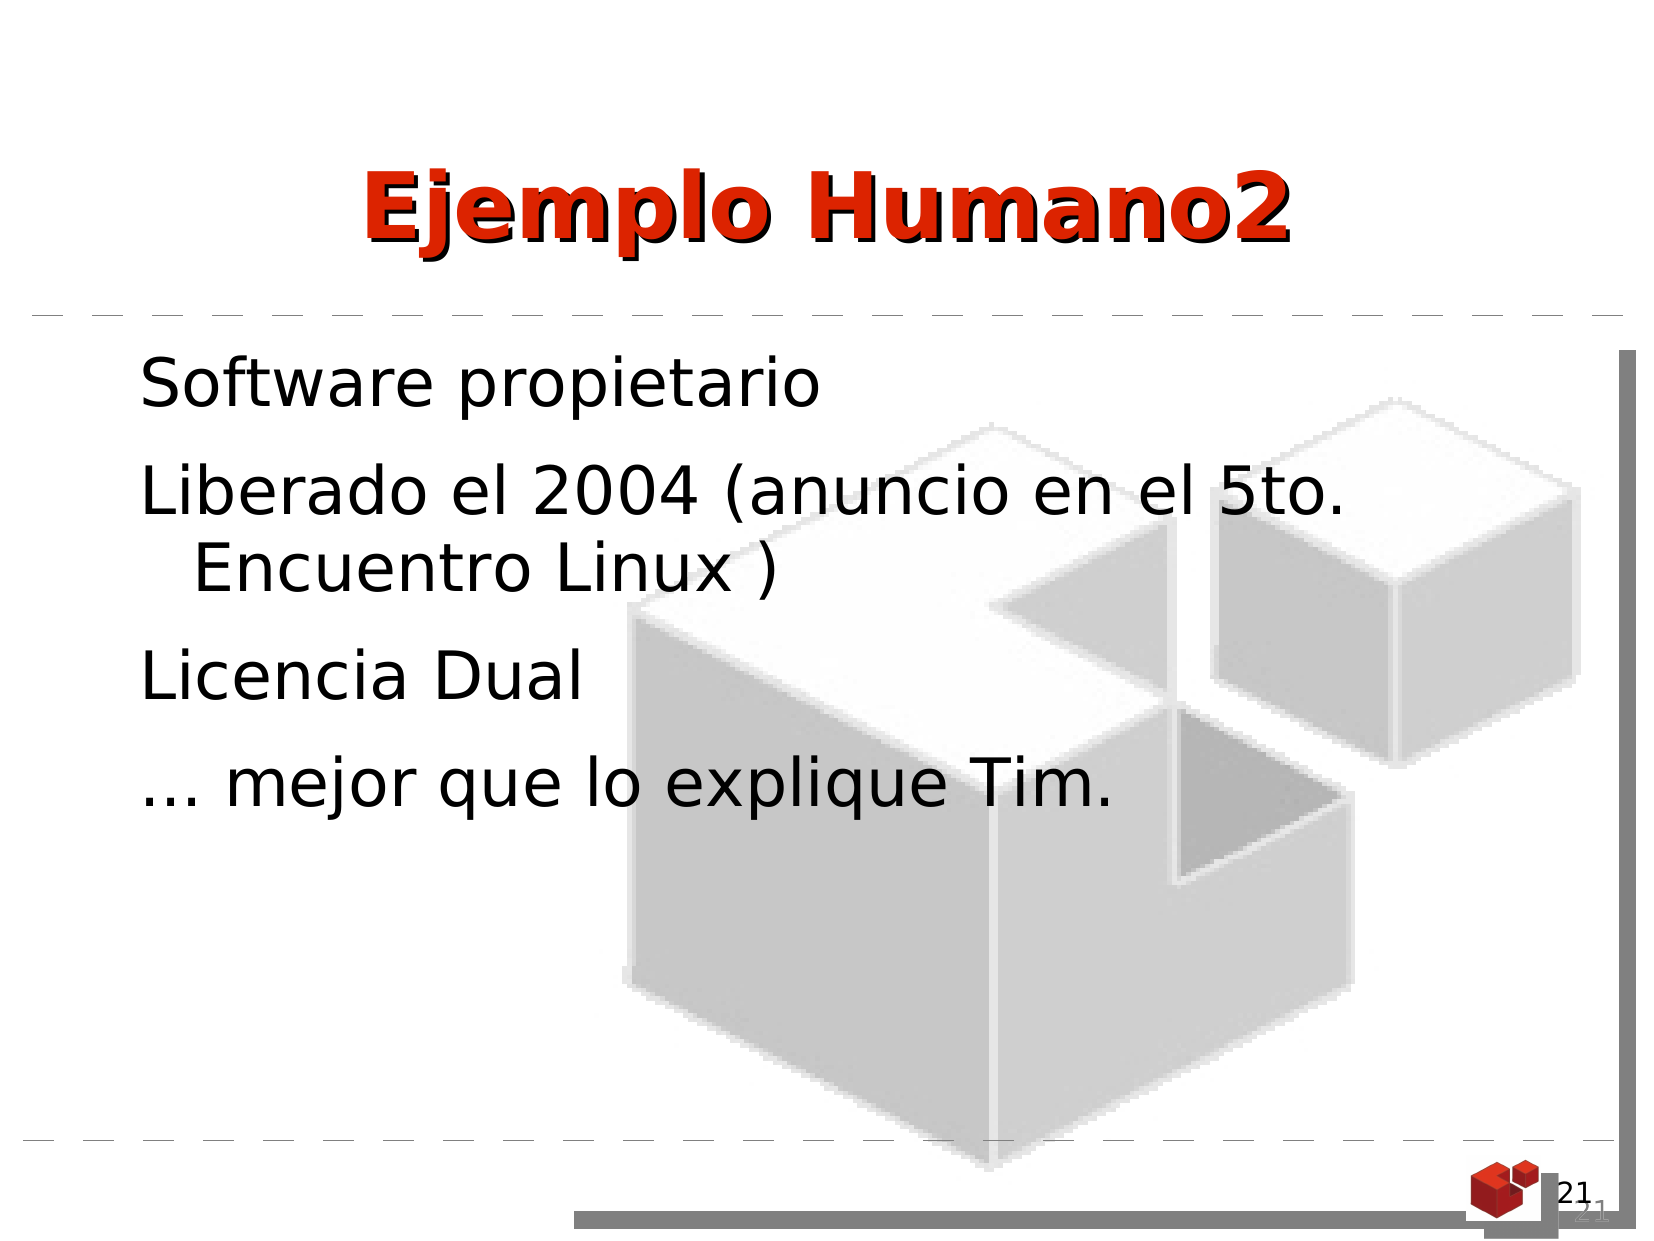

# Ejemplo Humano2
Software propietario
Liberado el 2004 (anuncio en el 5to. Encuentro Linux )
Licencia Dual
... mejor que lo explique Tim.